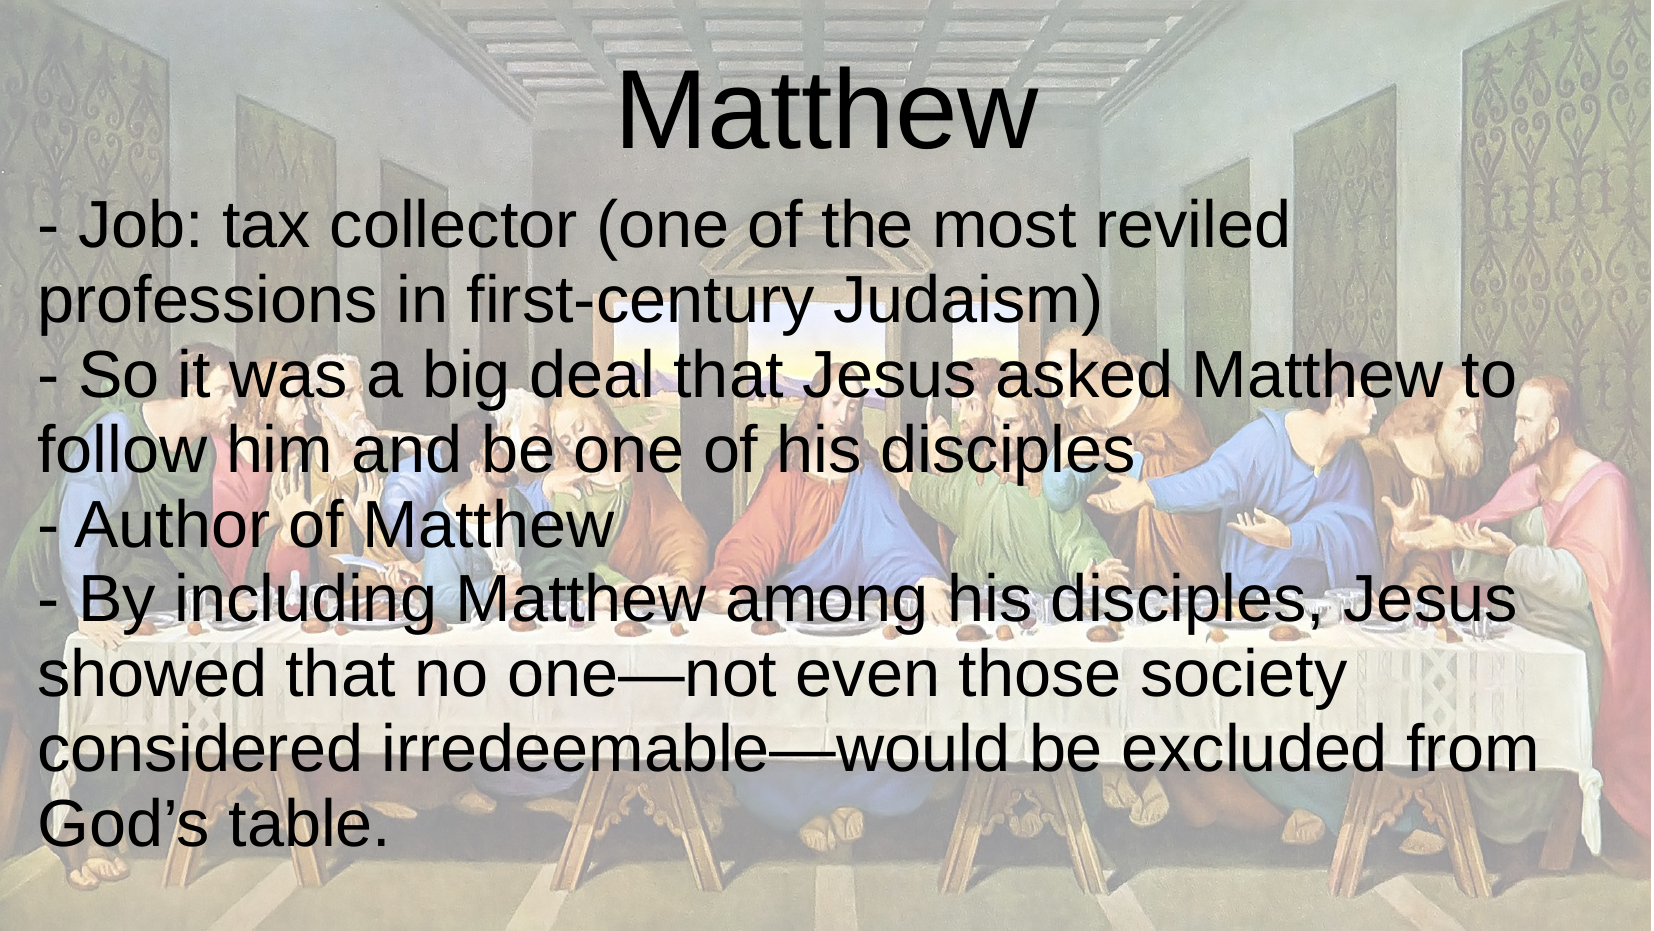

# Matthew
- Job: tax collector (one of the most reviled professions in first-century Judaism)
- So it was a big deal that Jesus asked Matthew to follow him and be one of his disciples
- Author of Matthew
- By including Matthew among his disciples, Jesus showed that no one—not even those society considered irredeemable—would be excluded from God’s table.